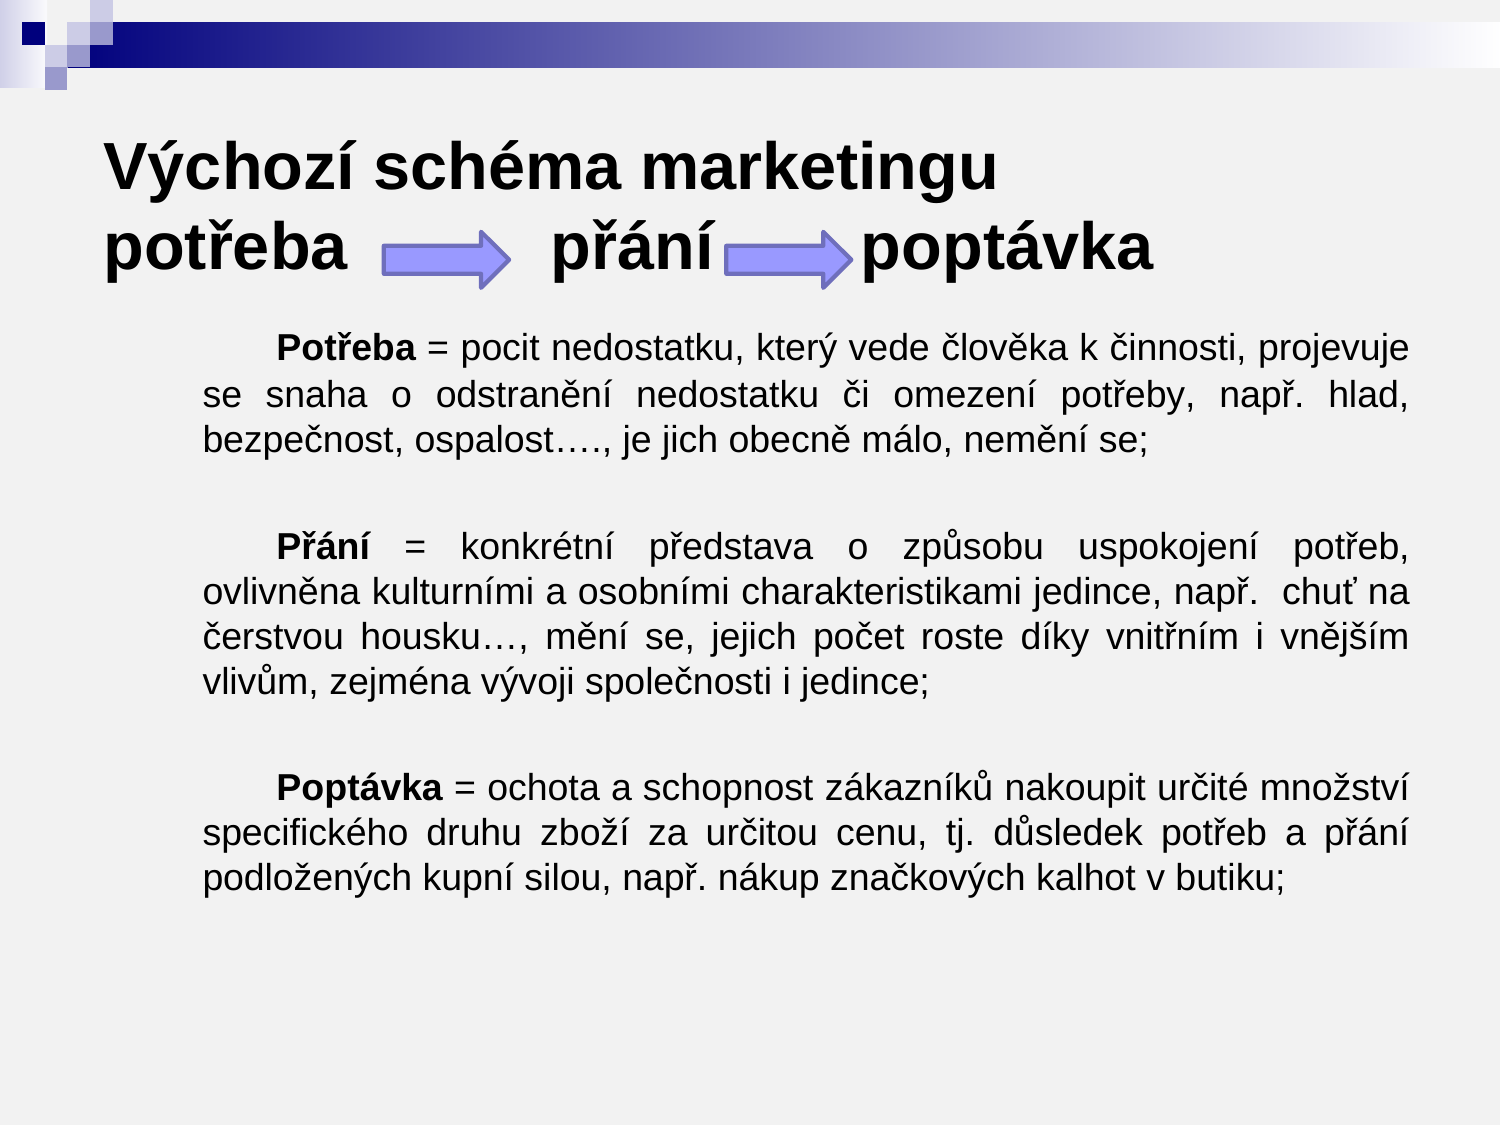

# Výchozí schéma marketingu potřeba přání poptávka
	Potřeba = pocit nedostatku, který vede člověka k činnosti, projevuje se snaha o odstranění nedostatku či omezení potřeby, např. hlad, bezpečnost, ospalost…., je jich obecně málo, nemění se;
	Přání = konkrétní představa o způsobu uspokojení potřeb, ovlivněna kulturními a osobními charakteristikami jedince, např. chuť na čerstvou housku…, mění se, jejich počet roste díky vnitřním i vnějším vlivům, zejména vývoji společnosti i jedince;
	Poptávka = ochota a schopnost zákazníků nakoupit určité množství specifického druhu zboží za určitou cenu, tj. důsledek potřeb a přání podložených kupní silou, např. nákup značkových kalhot v butiku;